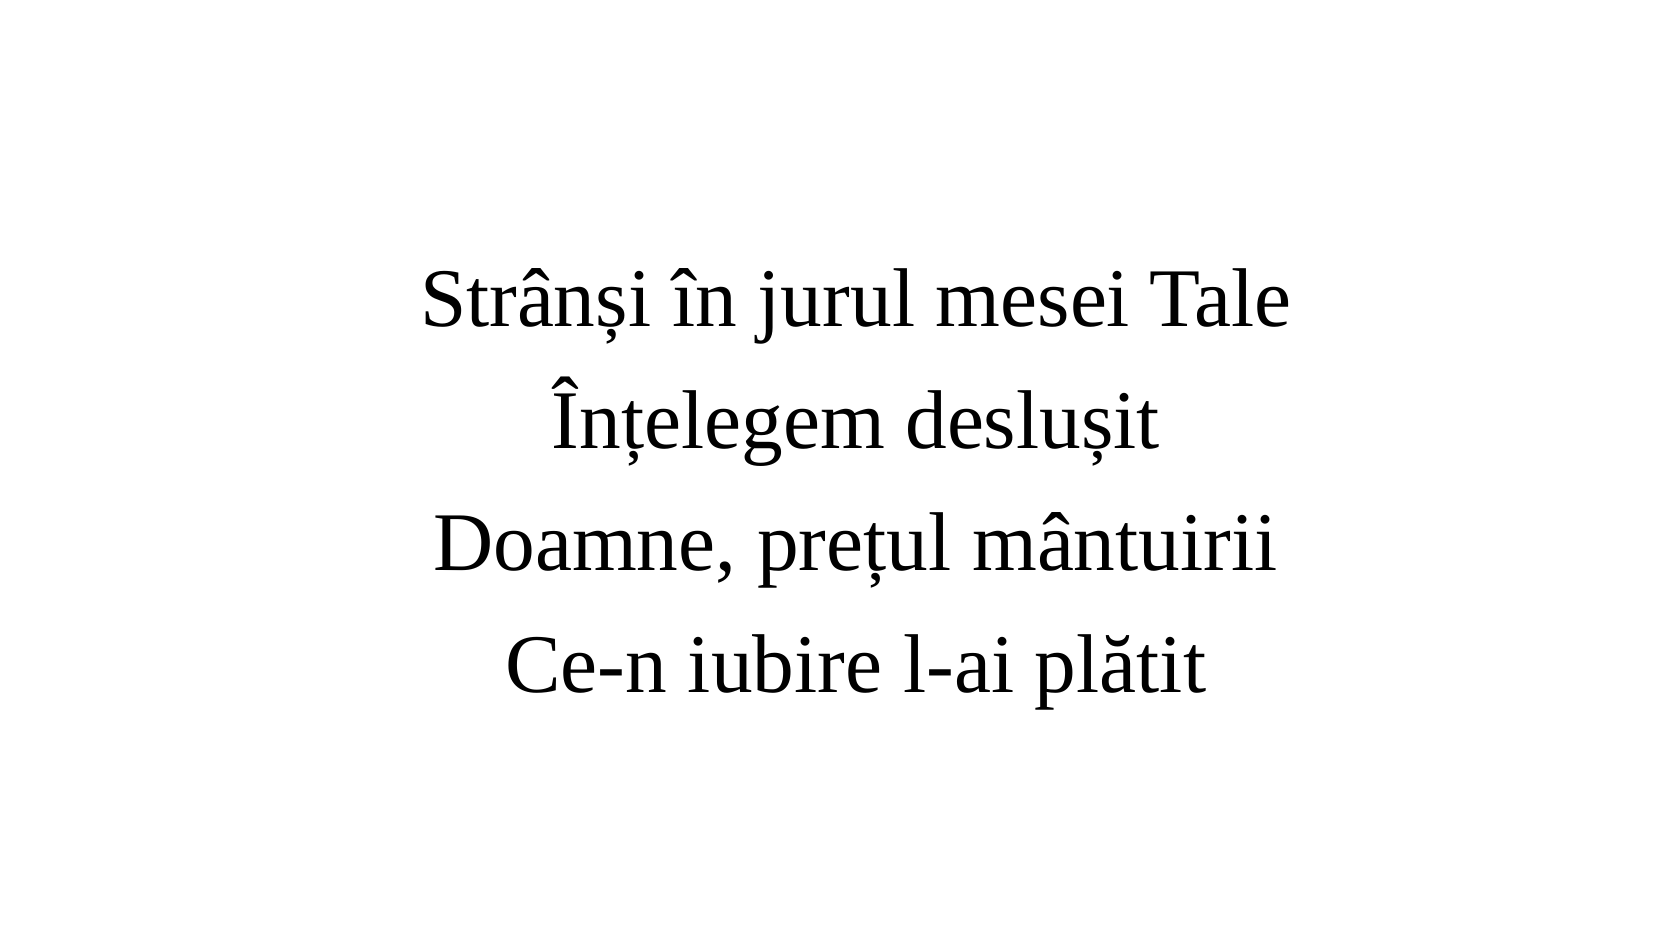

# Strânși în jurul mesei Tale
Înțelegem deslușit
Doamne, prețul mântuirii
Ce-n iubire l-ai plătit